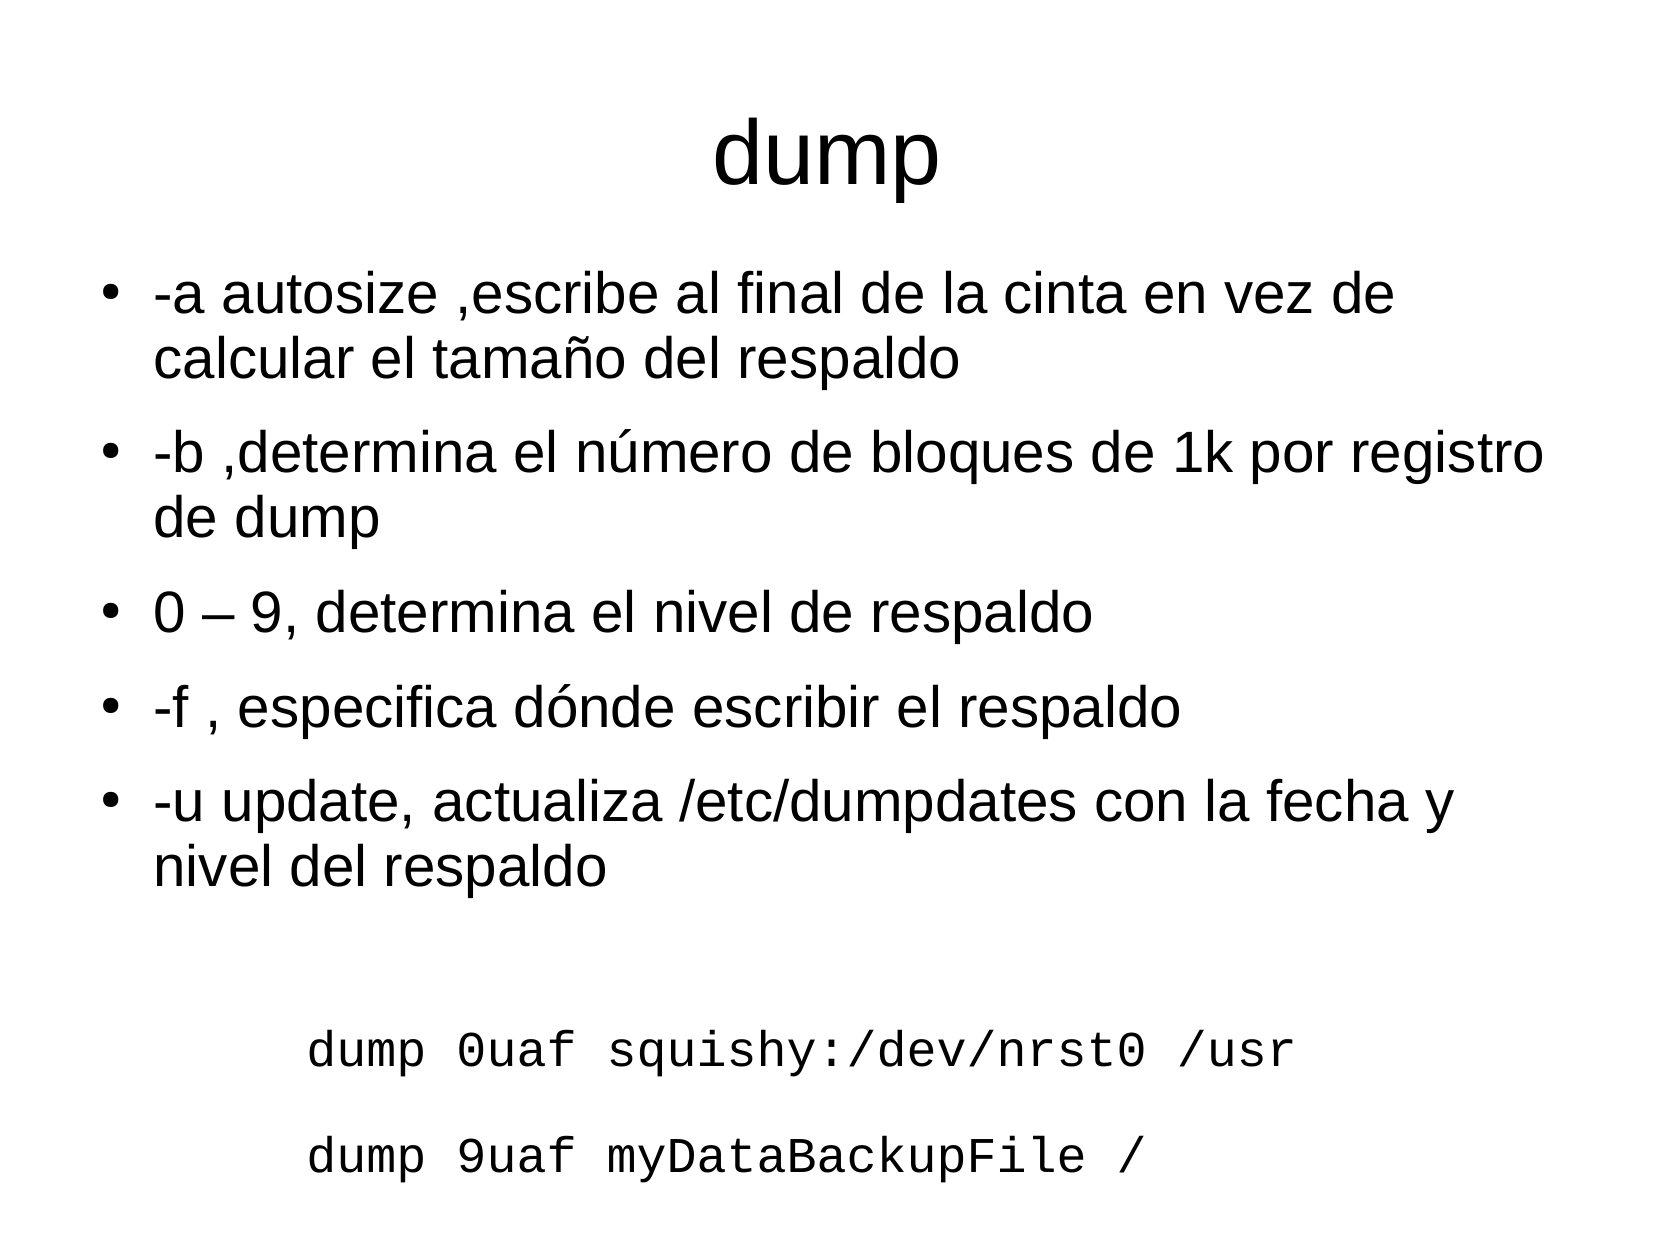

# dump
-a autosize ,escribe al final de la cinta en vez de calcular el tamaño del respaldo
-b ,determina el número de bloques de 1k por registro de dump
0 – 9, determina el nivel de respaldo
-f , especifica dónde escribir el respaldo
-u update, actualiza /etc/dumpdates con la fecha y nivel del respaldo
dump 0uaf squishy:/dev/nrst0 /usr
dump 9uaf myDataBackupFile /